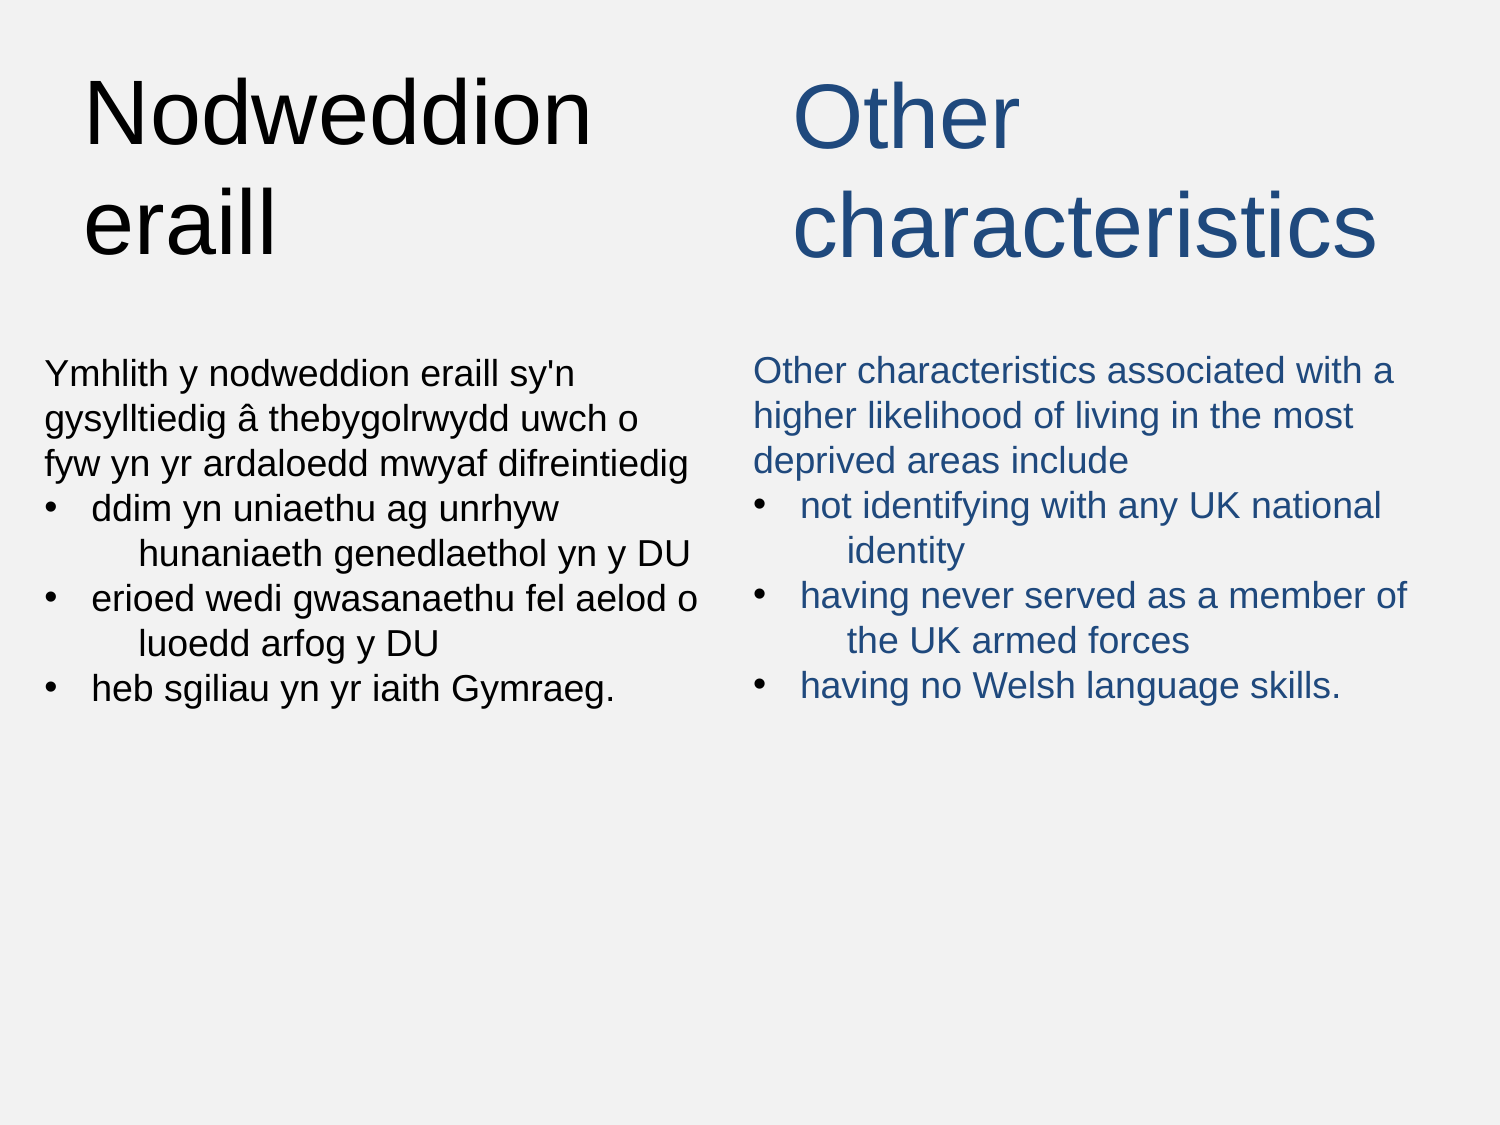

Nodweddion eraill
Other characteristics
Other characteristics associated with a higher likelihood of living in the most deprived areas include
not identifying with any UK national identity
having never served as a member of the UK armed forces
having no Welsh language skills.
Ymhlith y nodweddion eraill sy'n gysylltiedig â thebygolrwydd uwch o fyw yn yr ardaloedd mwyaf difreintiedig
ddim yn uniaethu ag unrhyw hunaniaeth genedlaethol yn y DU
erioed wedi gwasanaethu fel aelod o luoedd arfog y DU
heb sgiliau yn yr iaith Gymraeg.